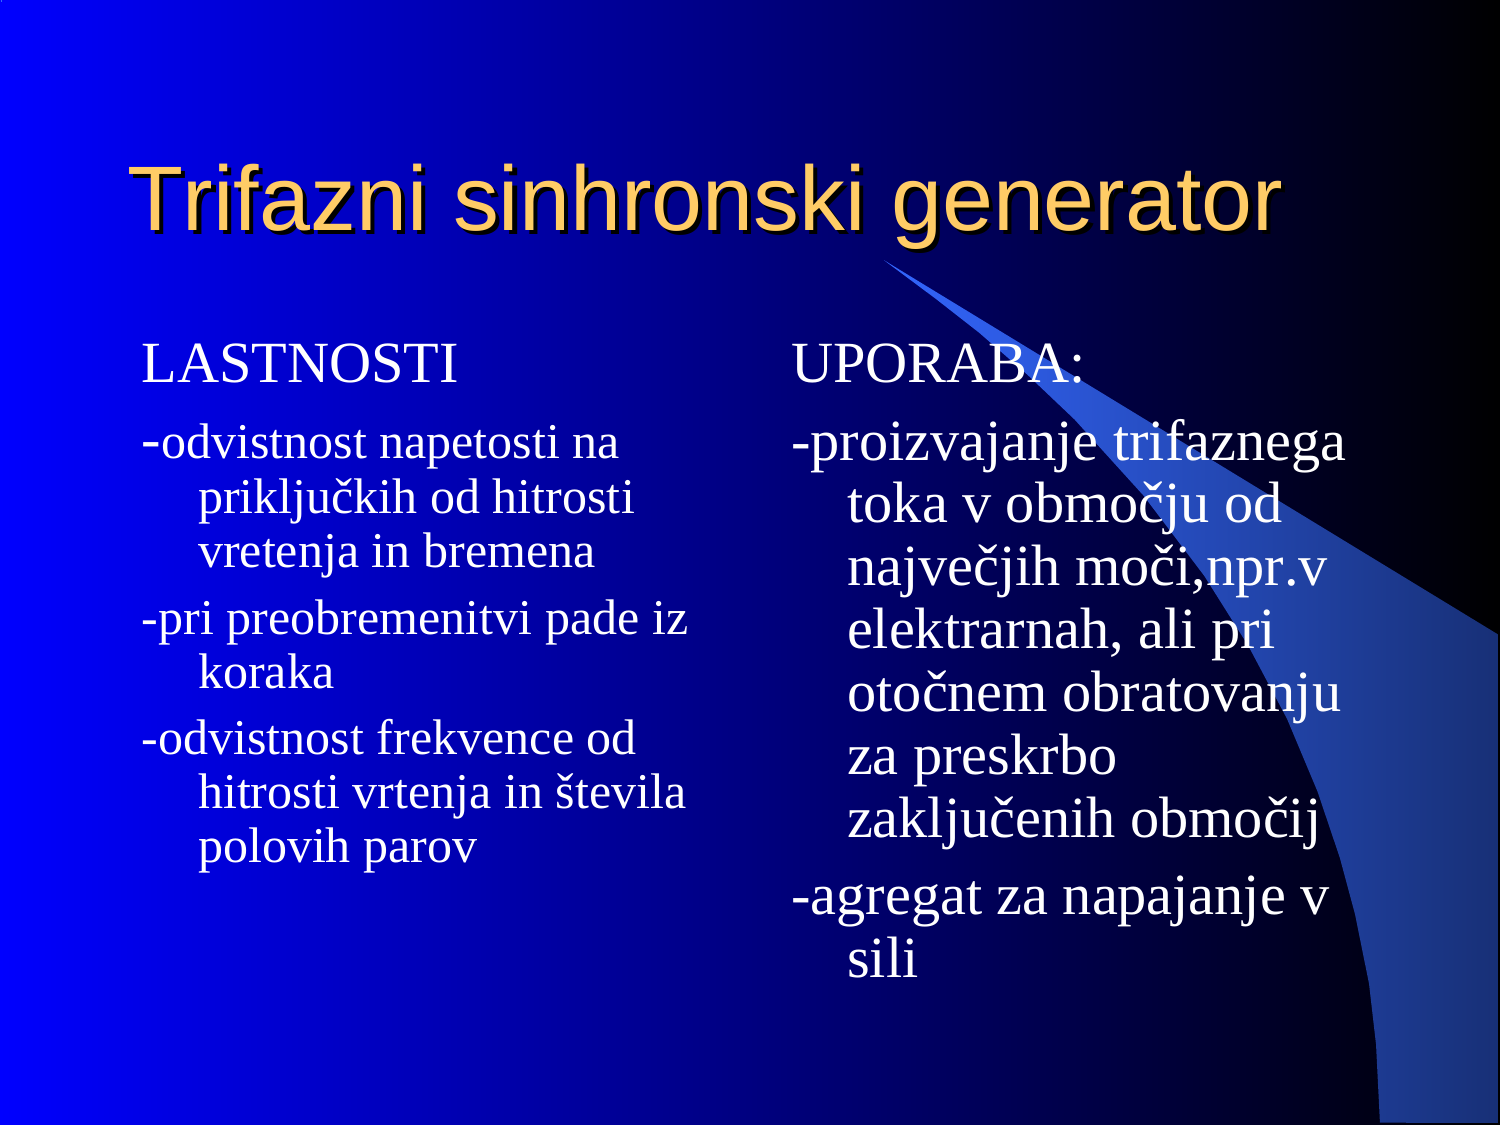

# Trifazni sinhronski generator
LASTNOSTI
-odvistnost napetosti na priključkih od hitrosti vretenja in bremena
-pri preobremenitvi pade iz koraka
-odvistnost frekvence od hitrosti vrtenja in števila polovih parov
UPORABA:
-proizvajanje trifaznega toka v območju od največjih moči,npr.v elektrarnah, ali pri otočnem obratovanju za preskrbo zaključenih območij
-agregat za napajanje v sili